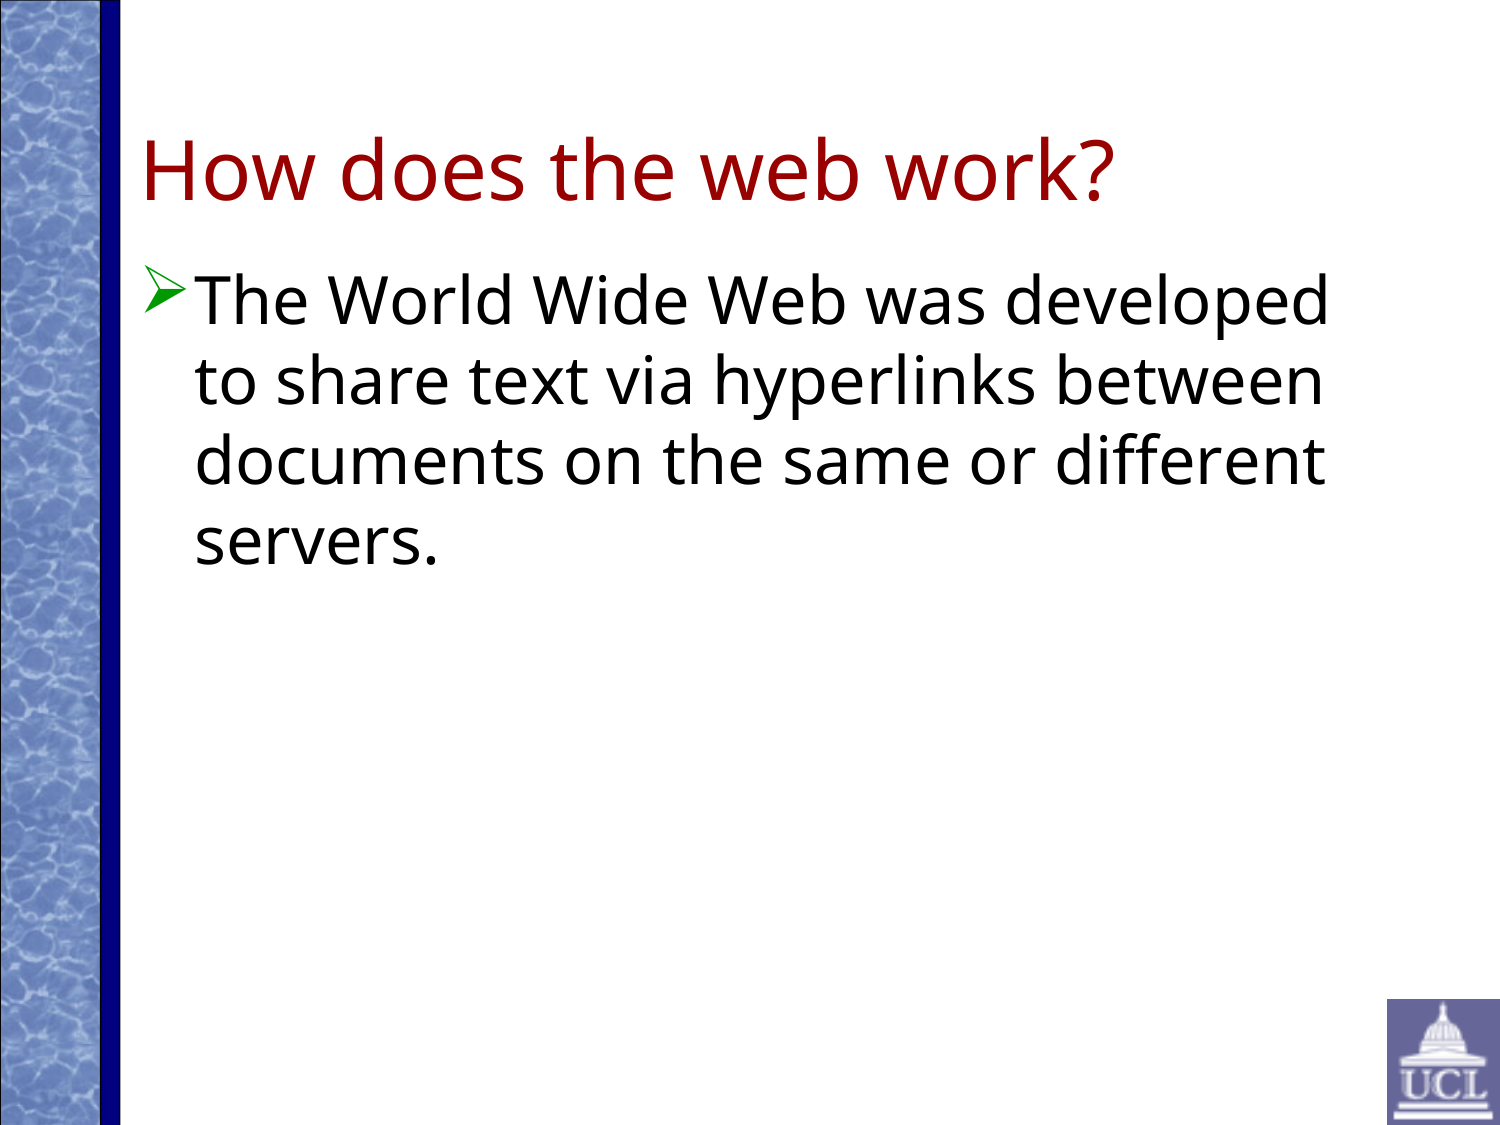

# How does the web work?
The World Wide Web was developed to share text via hyperlinks between documents on the same or different servers.